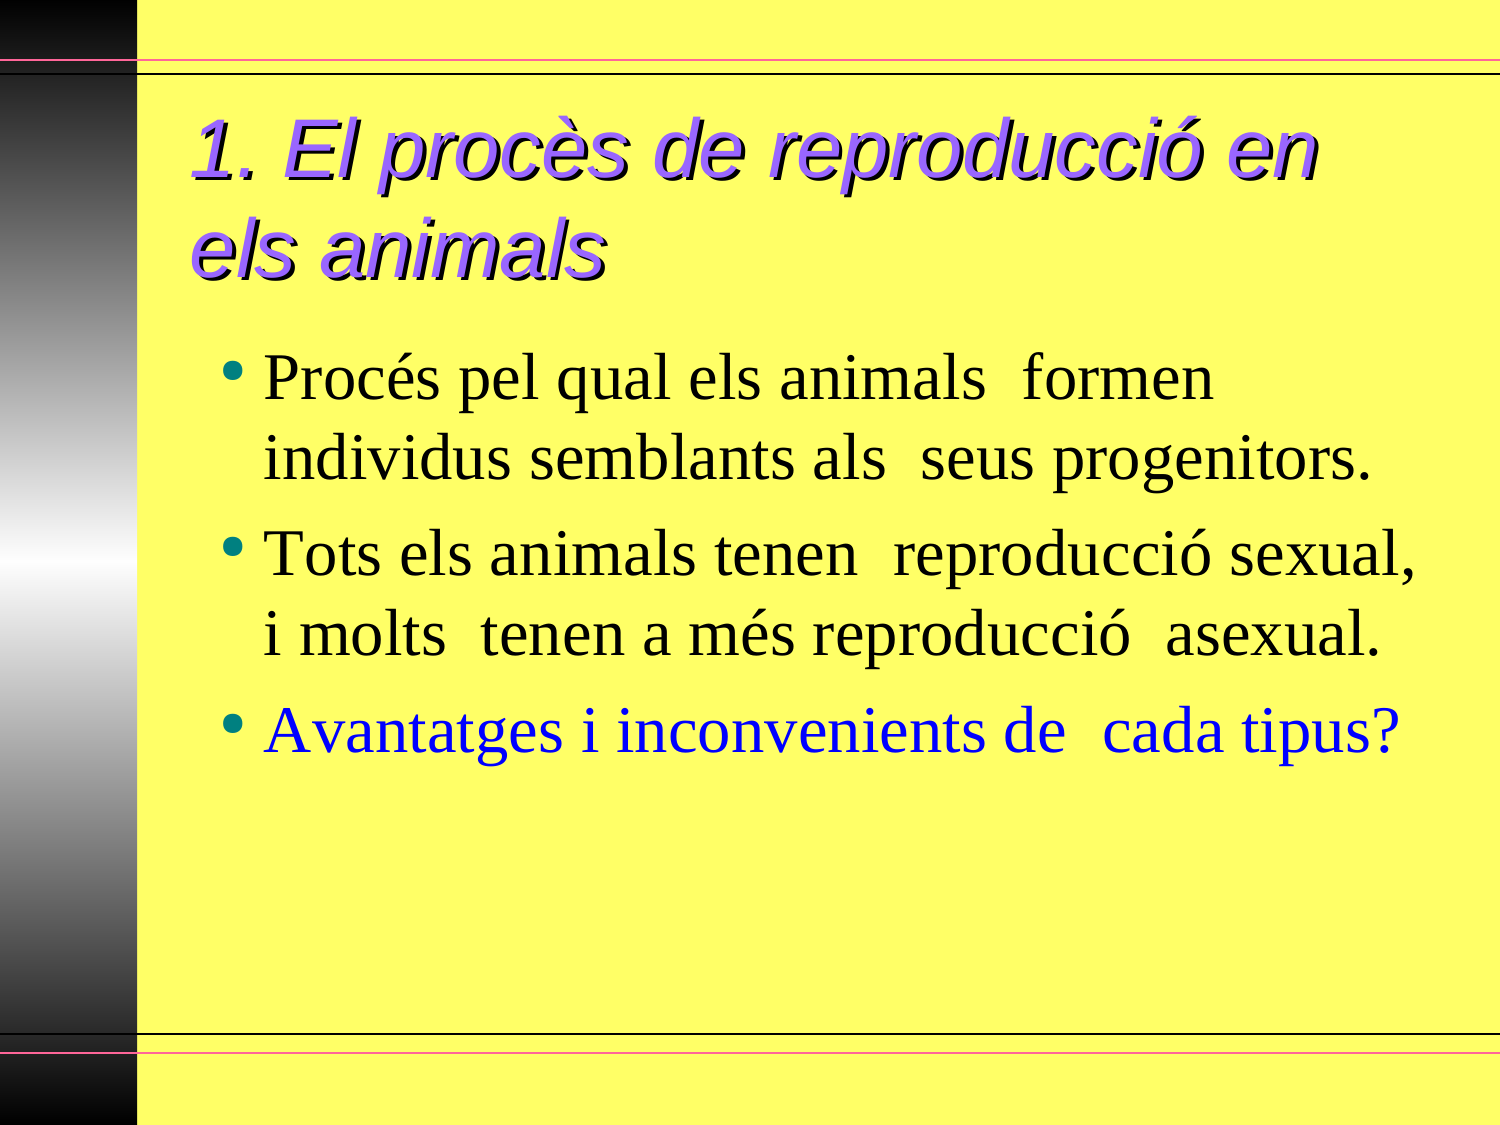

# 1. El procès de reproducció en els animals
Procés pel qual els animals formen individus semblants als seus progenitors.
Tots els animals tenen reproducció sexual, i molts tenen a més reproducció asexual.
Avantatges i inconvenients de cada tipus?